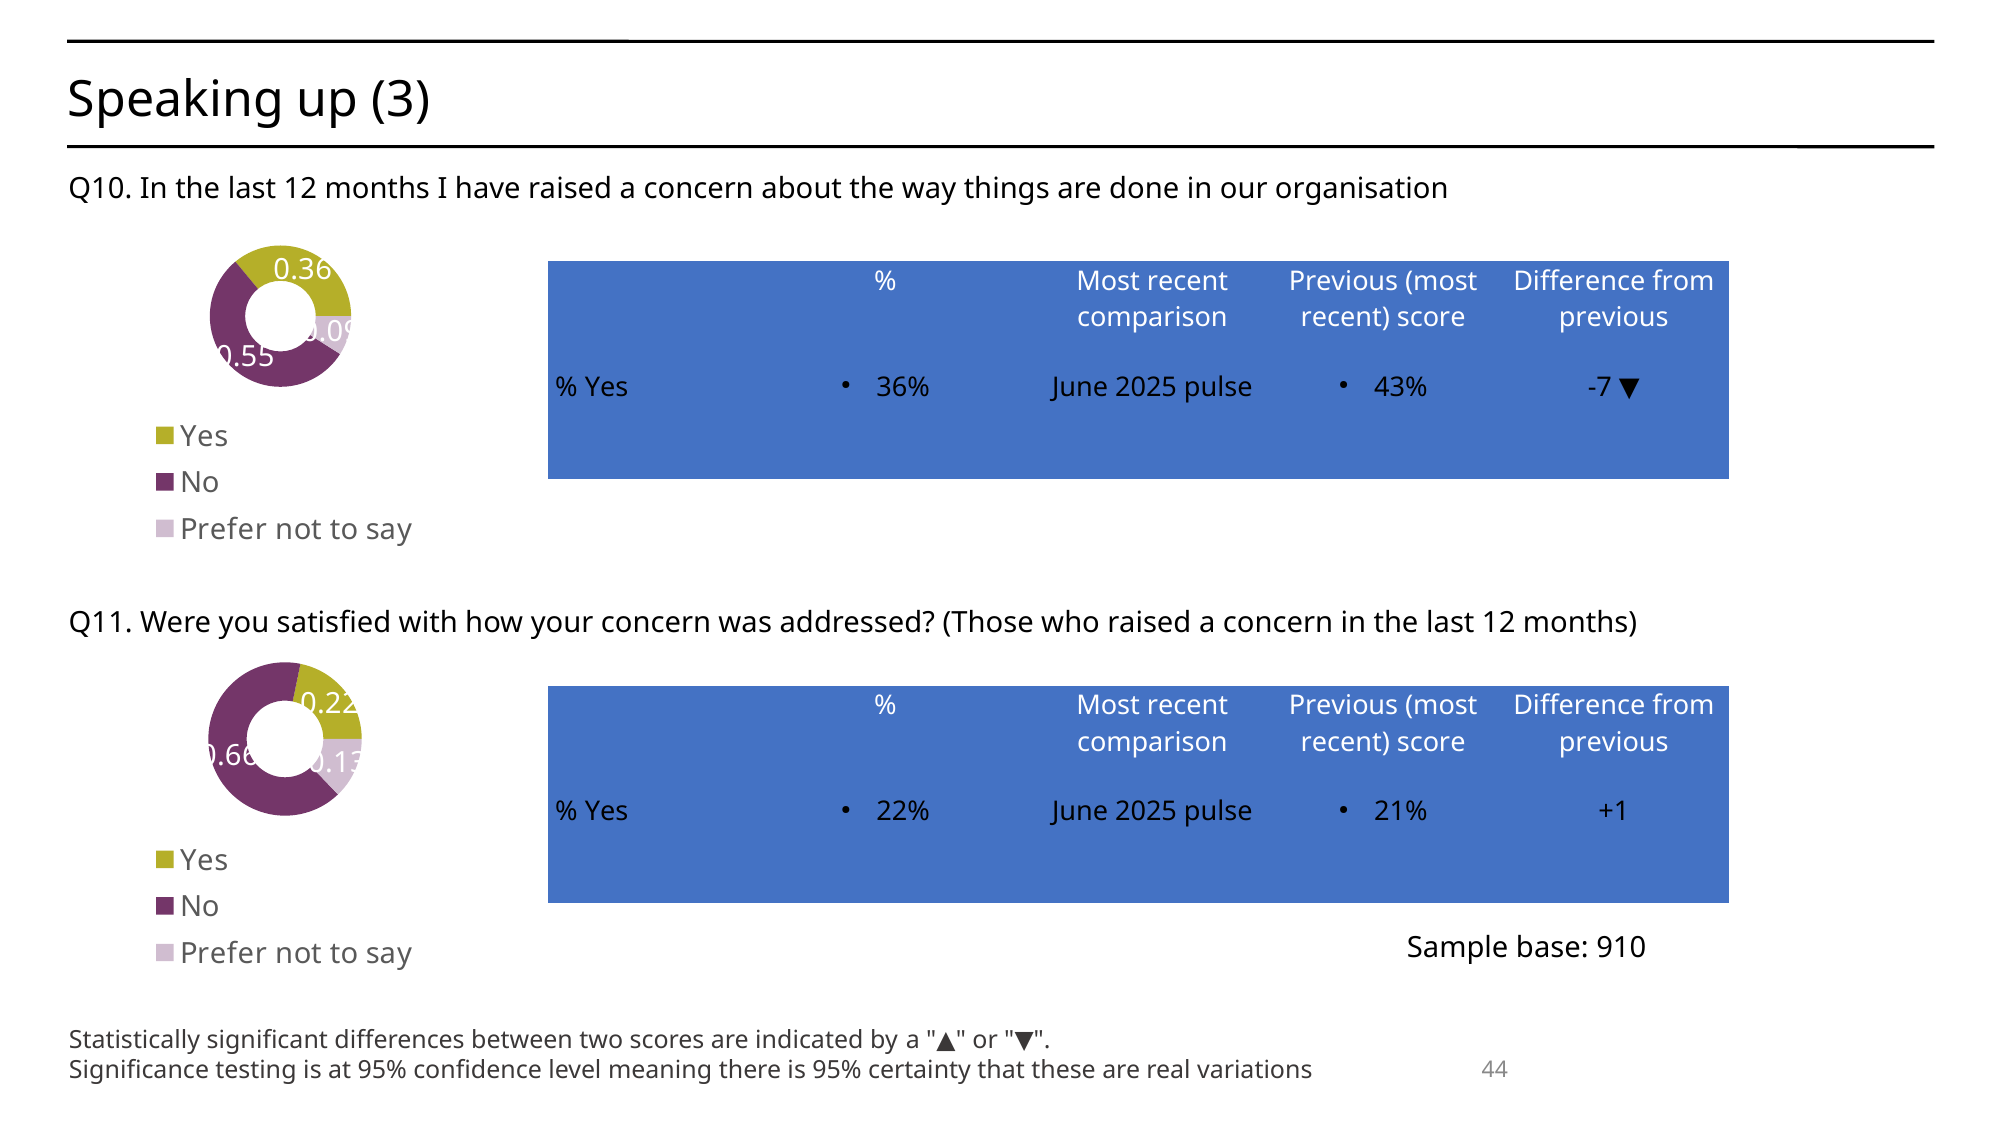

# Speaking up (3)
Q10. In the last 12 months I have raised a concern about the way things are done in our organisation
### Chart
| Category | x |
|---|---|
| Yes | 0.36 |
| No | 0.55 |
| Prefer not to say | 0.09 || | % | | Most recent comparison | Previous (most recent) score | Difference from previous |
| --- | --- | --- | --- | --- | --- |
| % Yes | 36% | | June 2025 pulse | 43% | -7 ▼ |
Q11. Were you satisfied with how your concern was addressed? (Those who raised a concern in the last 12 months)
### Chart
| Category | x |
|---|---|
| Yes | 0.22 |
| No | 0.66 |
| Prefer not to say | 0.13 || | % | | Most recent comparison | Previous (most recent) score | Difference from previous |
| --- | --- | --- | --- | --- | --- |
| % Yes | 22% | | June 2025 pulse | 21% | +1 |
Sample base: 910
Statistically significant differences between two scores are indicated by a "▲" or "▼".
Significance testing is at 95% confidence level meaning there is 95% certainty that these are real variations
6